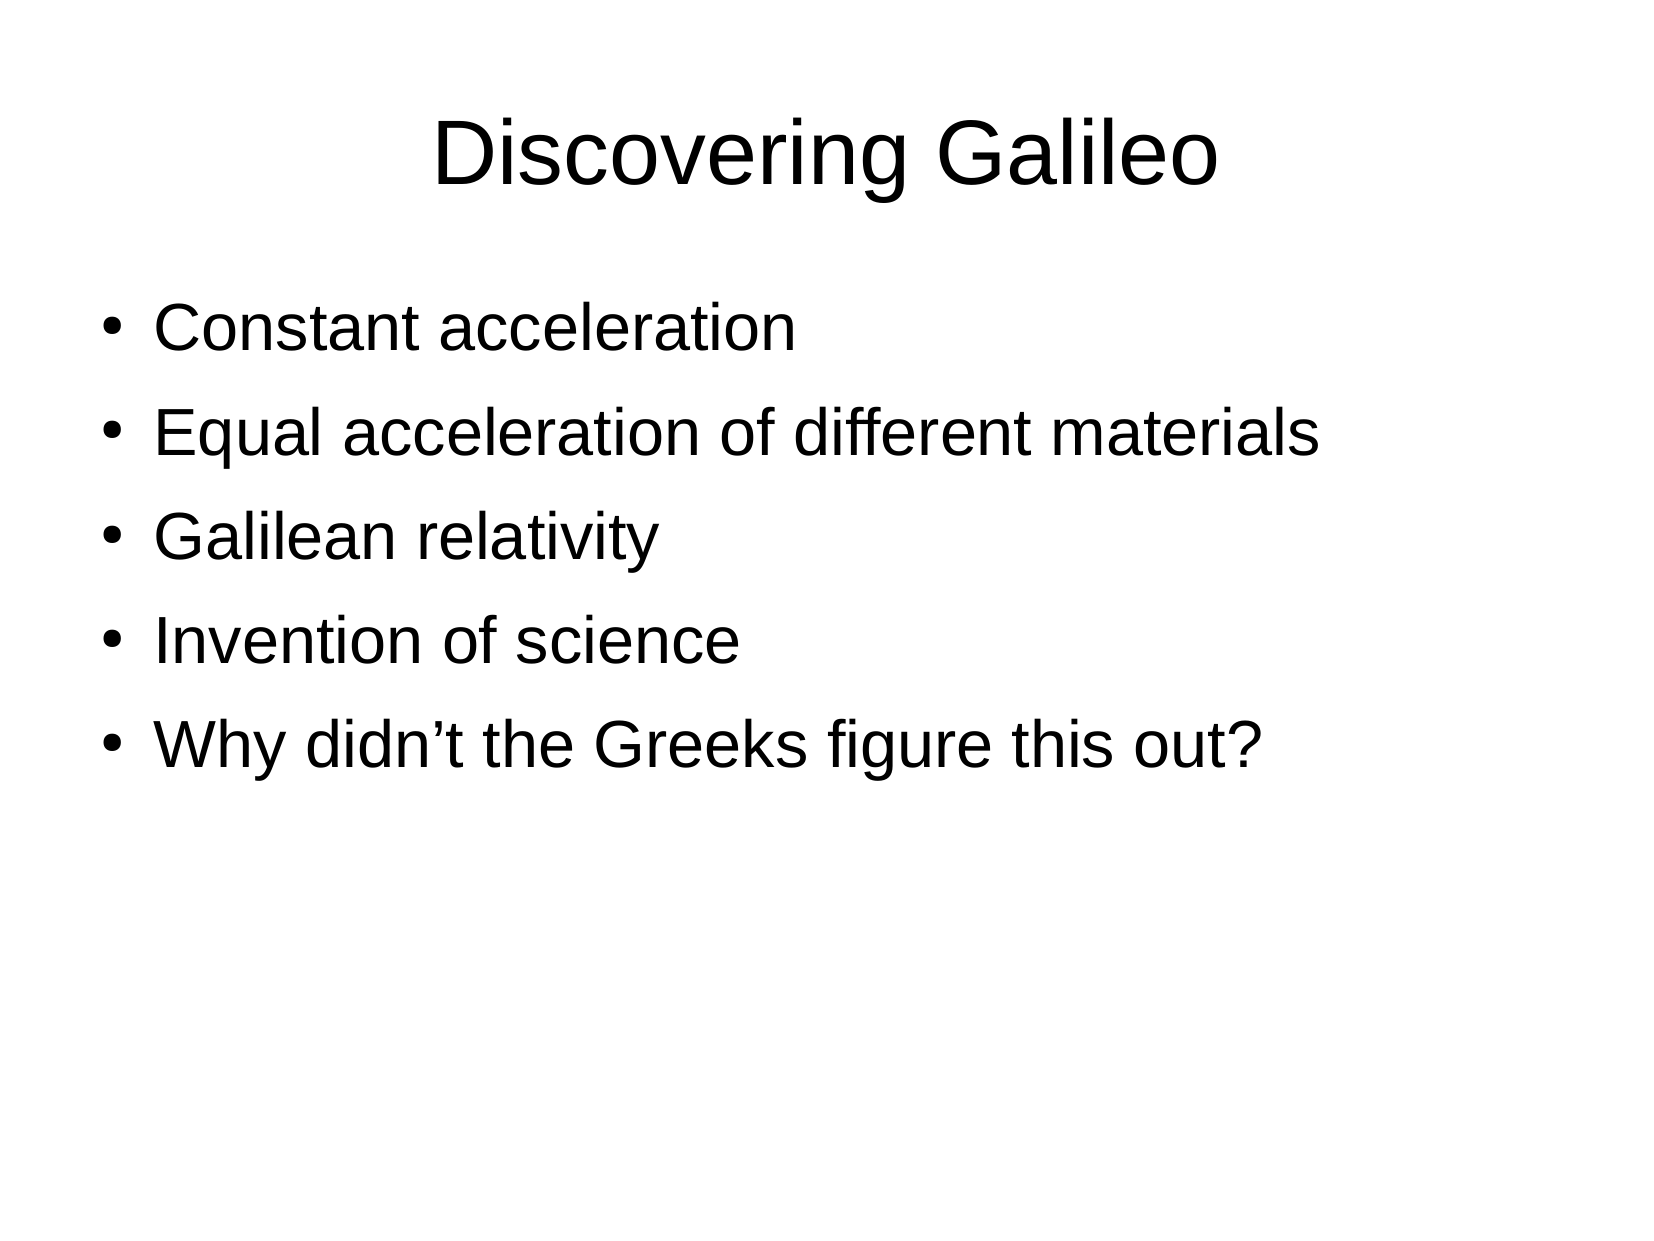

# Discovering Galileo
Constant acceleration
Equal acceleration of different materials
Galilean relativity
Invention of science
Why didn’t the Greeks figure this out?